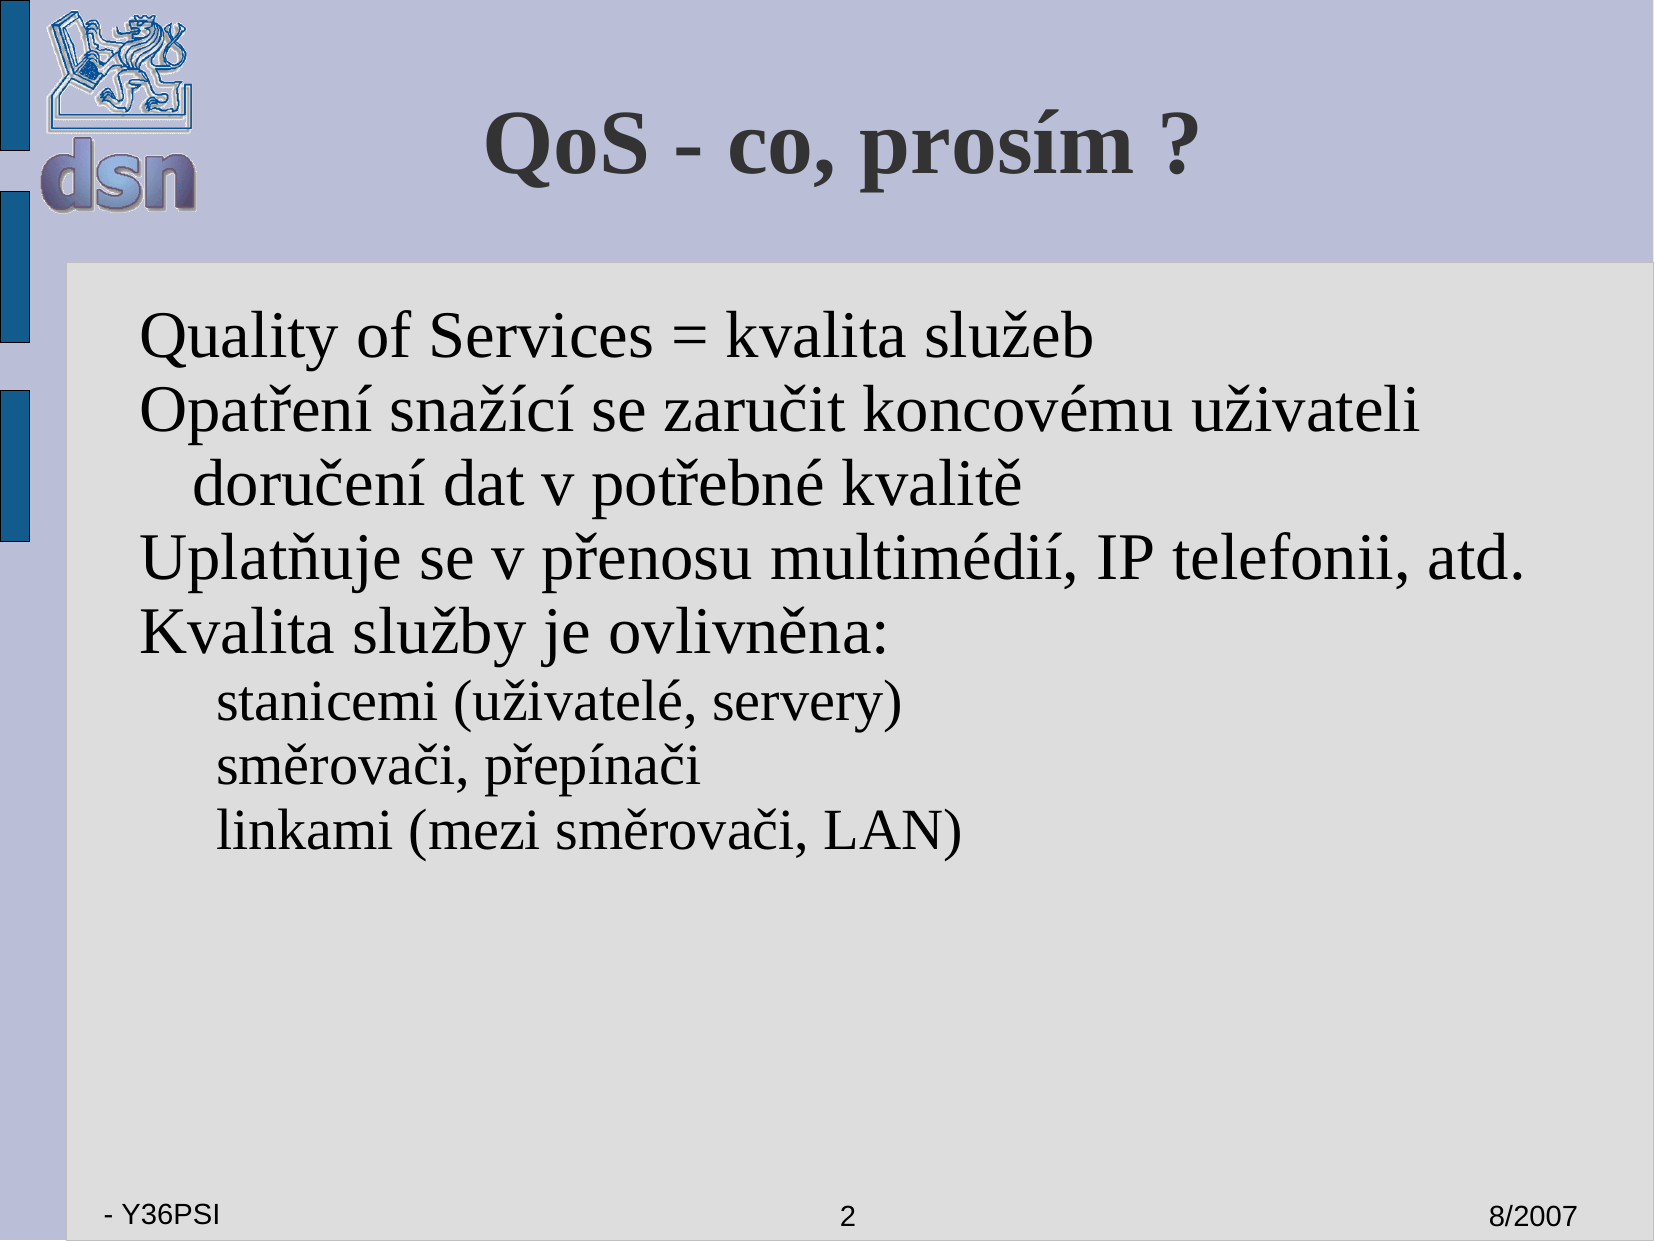

# QoS - co, prosím ?
Quality of Services = kvalita služeb
Opatření snažící se zaručit koncovému uživateli doručení dat v potřebné kvalitě
Uplatňuje se v přenosu multimédií, IP telefonii, atd.
Kvalita služby je ovlivněna:
stanicemi (uživatelé, servery)
směrovači, přepínači
linkami (mezi směrovači, LAN)